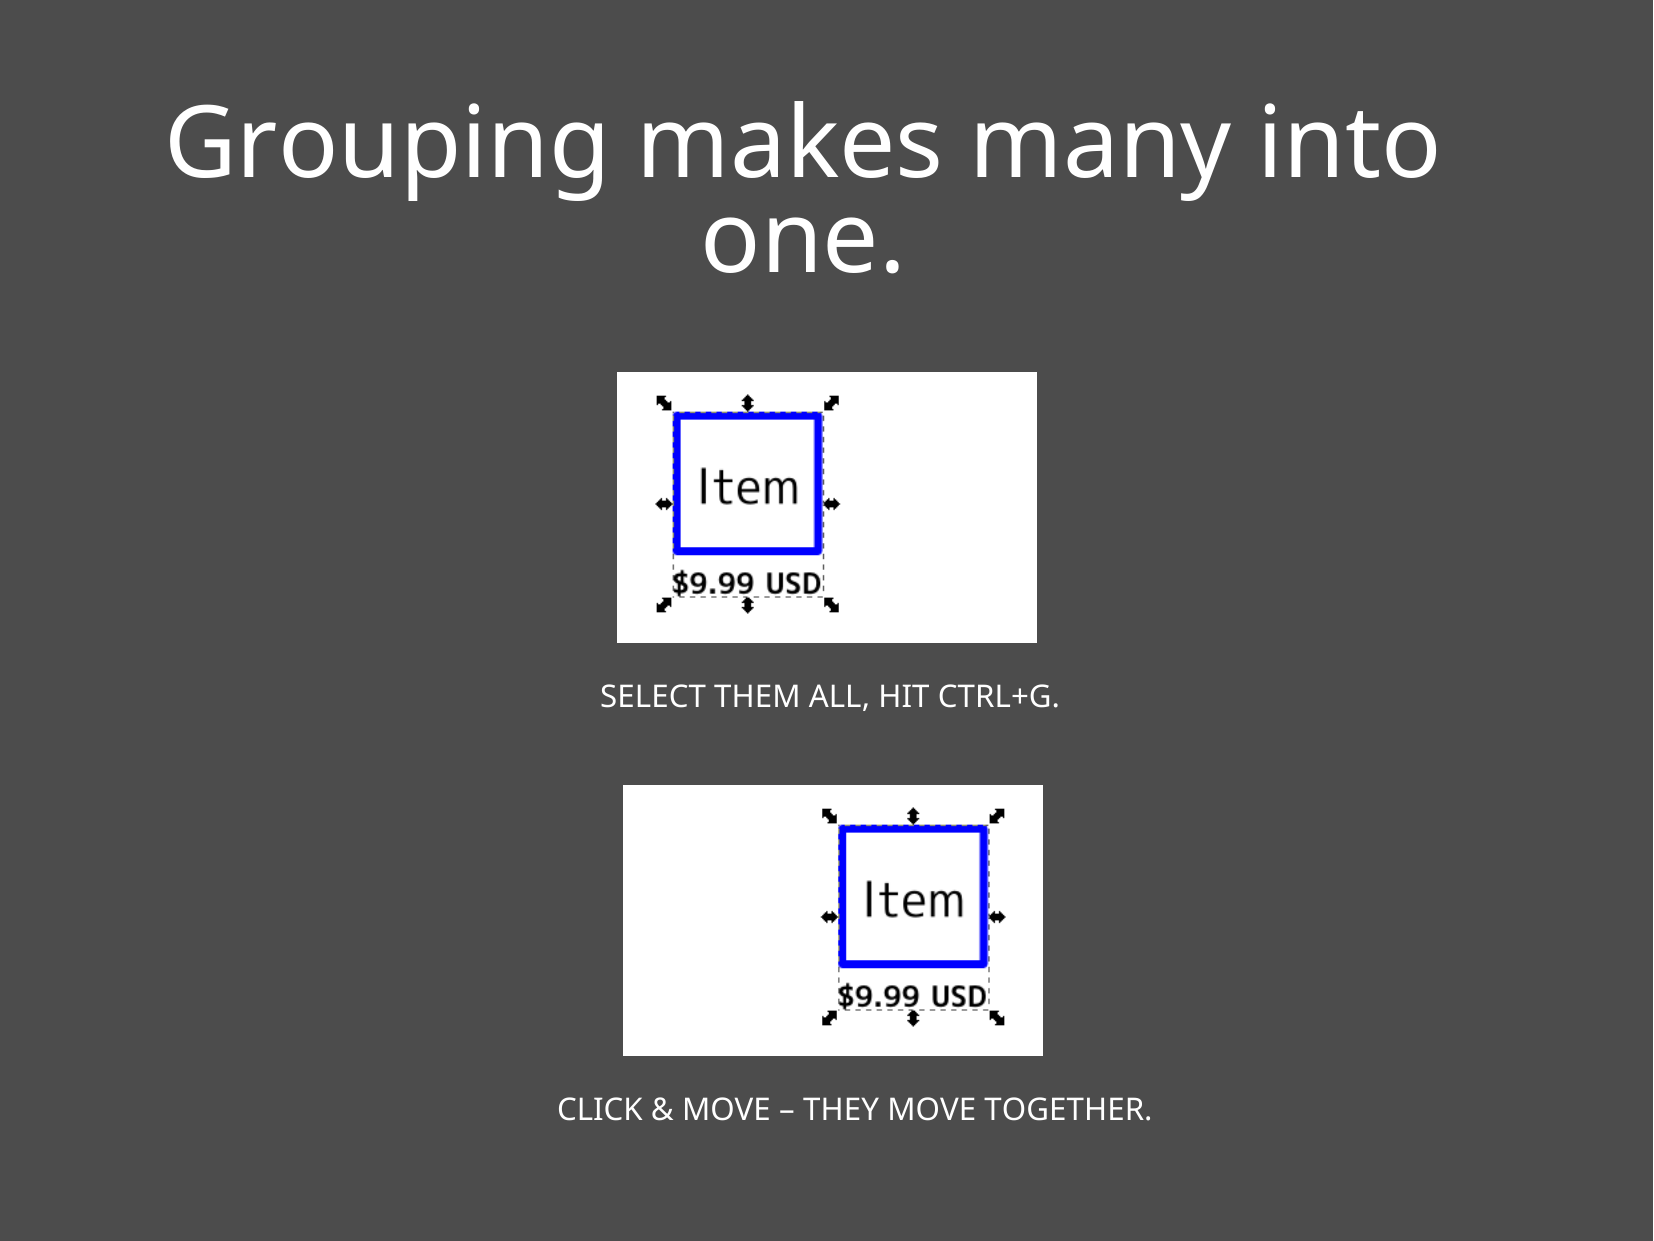

# Grouping makes many into one.
SELECT THEM ALL, HIT CTRL+G.
CLICK & MOVE – THEY MOVE TOGETHER.